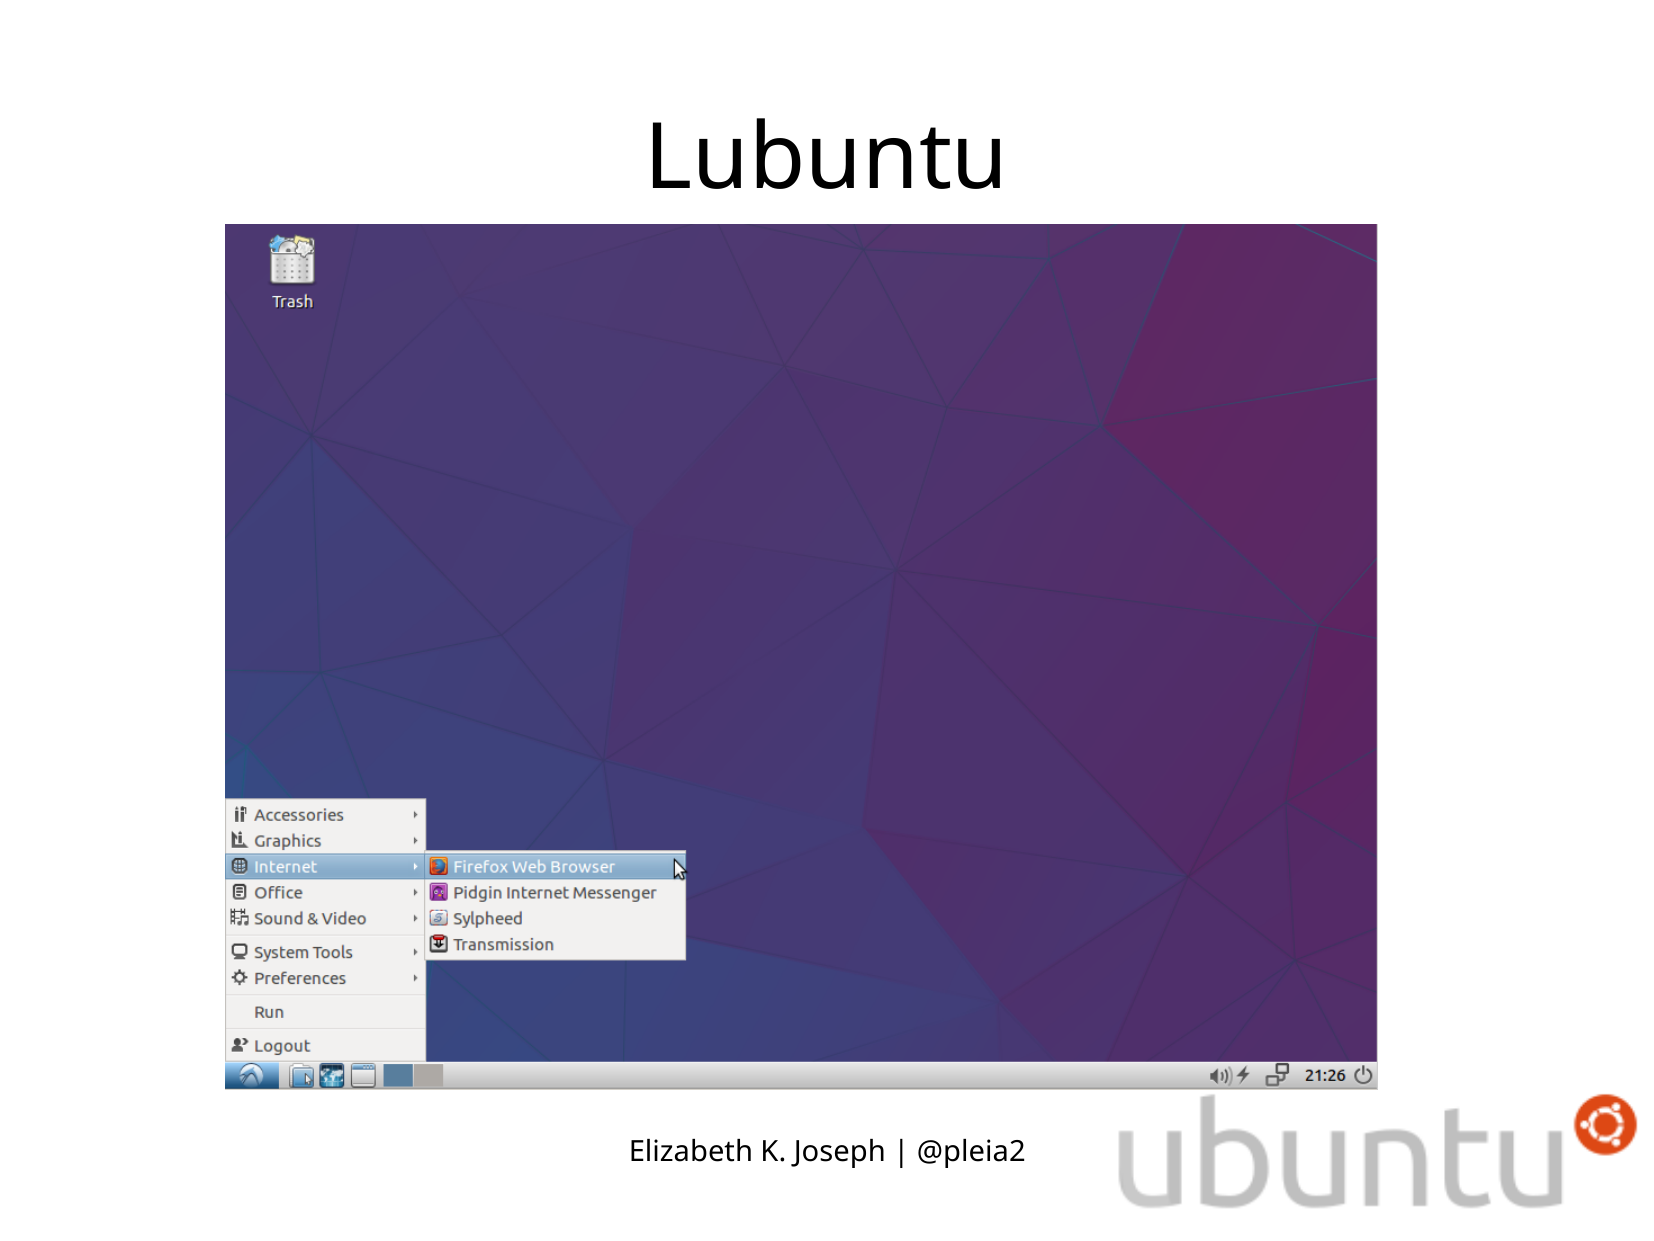

# Lubuntu
Elizabeth K. Joseph | @pleia2